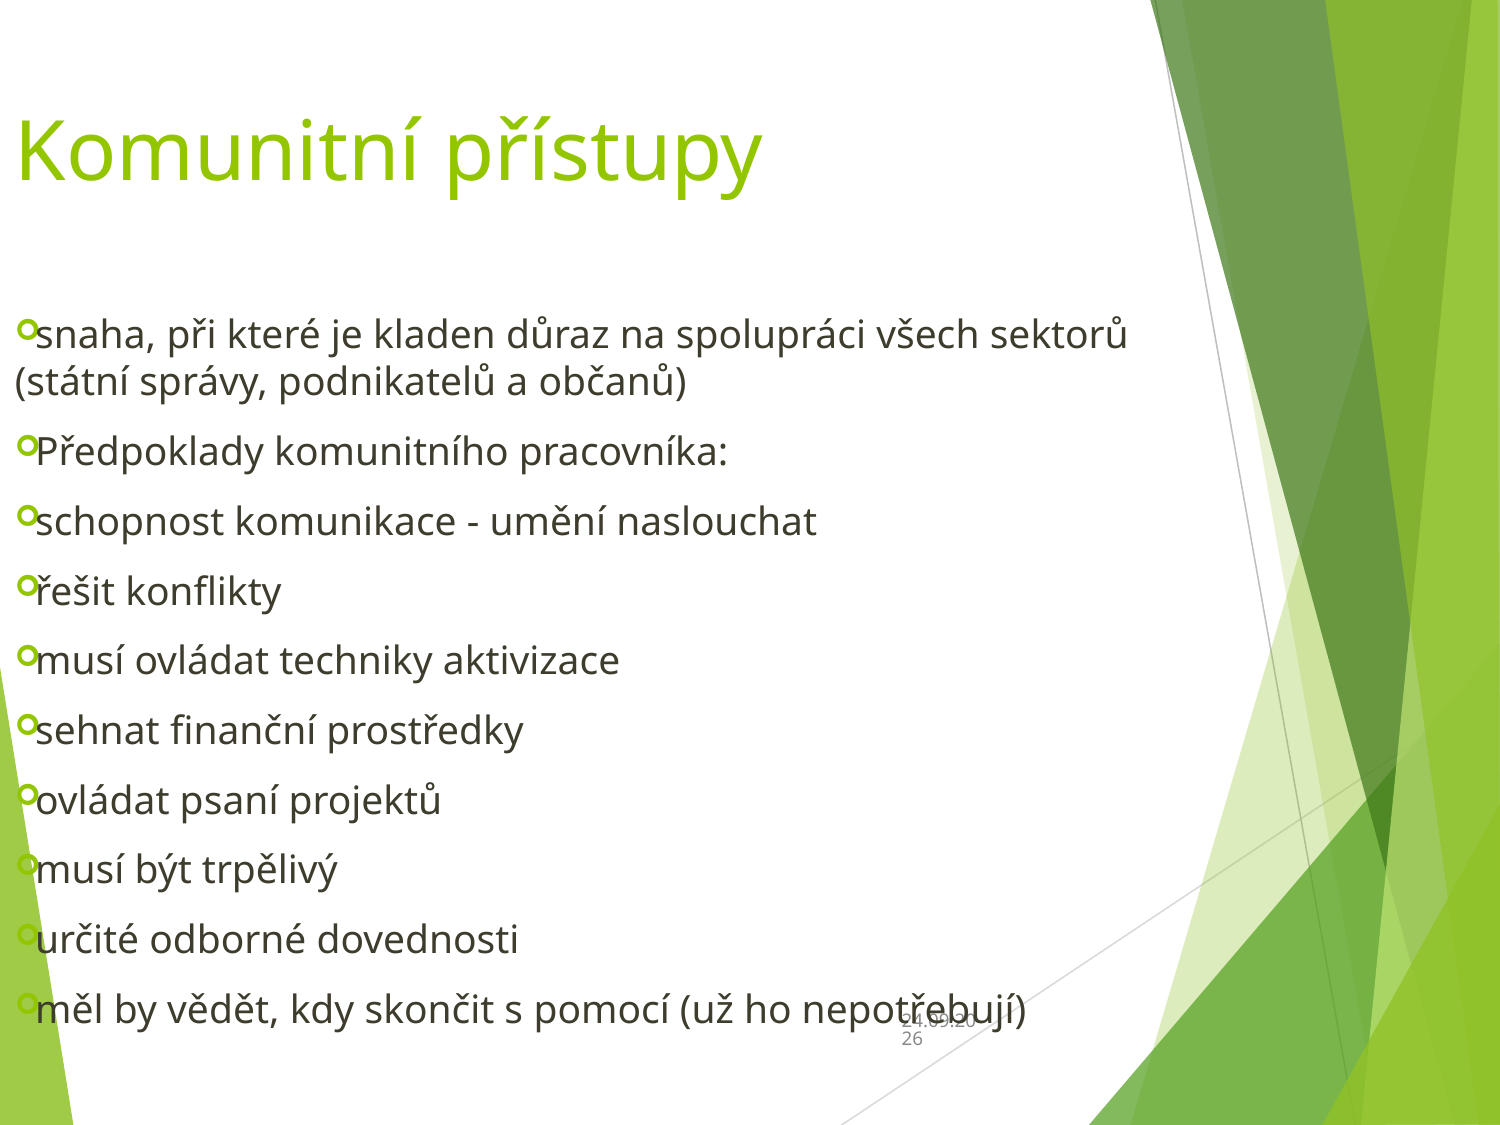

# Komunitní přístupy
snaha, při které je kladen důraz na spolupráci všech sektorů (státní správy, podnikatelů a občanů)
Předpoklady komunitního pracovníka:
schopnost komunikace - umění naslouchat
řešit konflikty
musí ovládat techniky aktivizace
sehnat finanční prostředky
ovládat psaní projektů
musí být trpělivý
určité odborné dovednosti
měl by vědět, kdy skončit s pomocí (už ho nepotřebují)